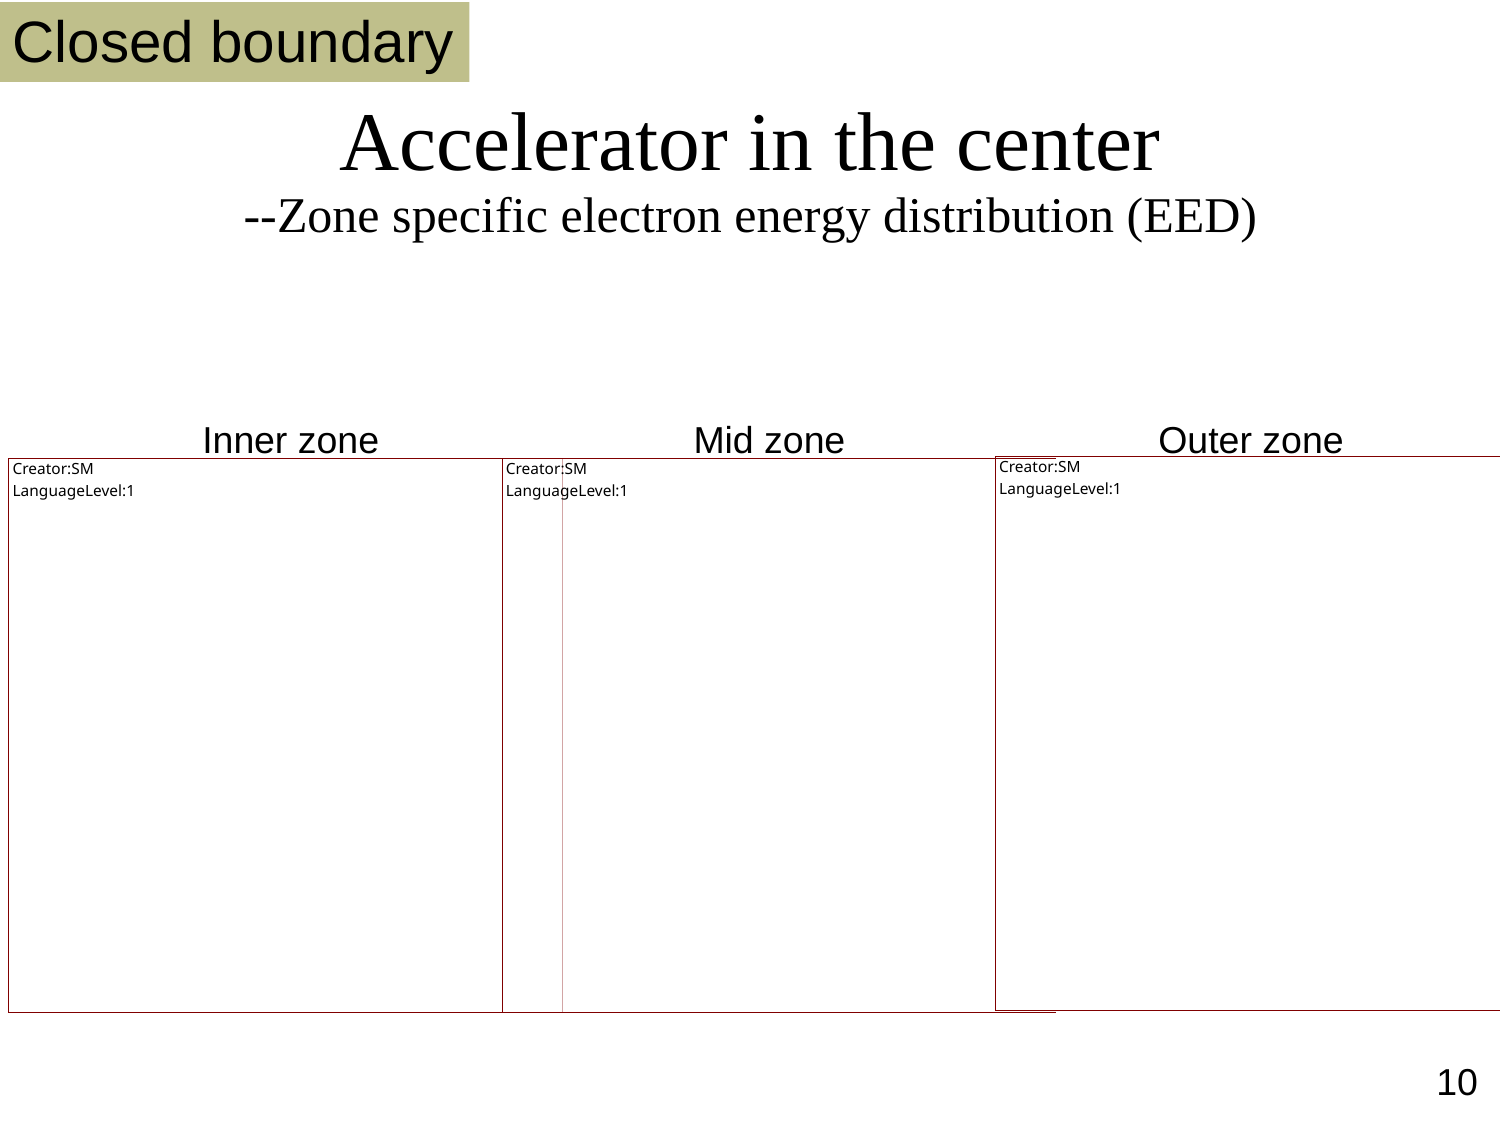

Closed boundary
# Accelerator in the center --Zone specific electron energy distribution (EED)
Inner zone
Mid zone
Outer zone